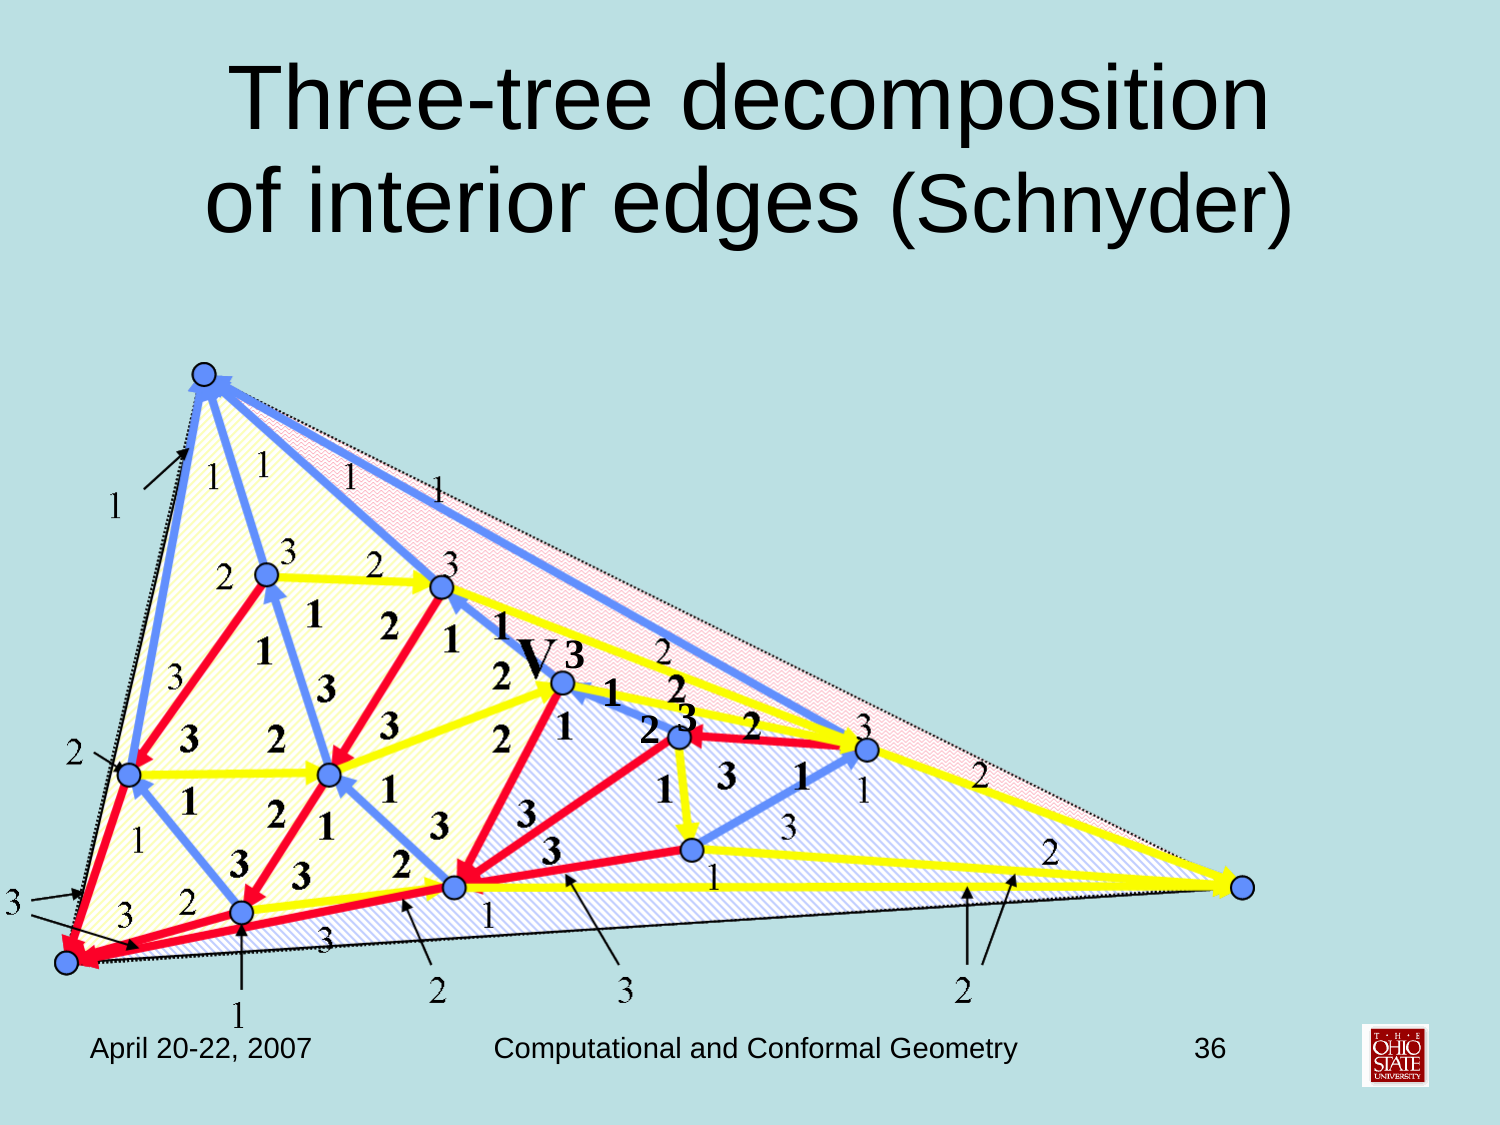

# Three-tree decomposition of interior edges (Schnyder)
3
1
3
2
April 20-22, 2007
Computational and Conformal Geometry
36